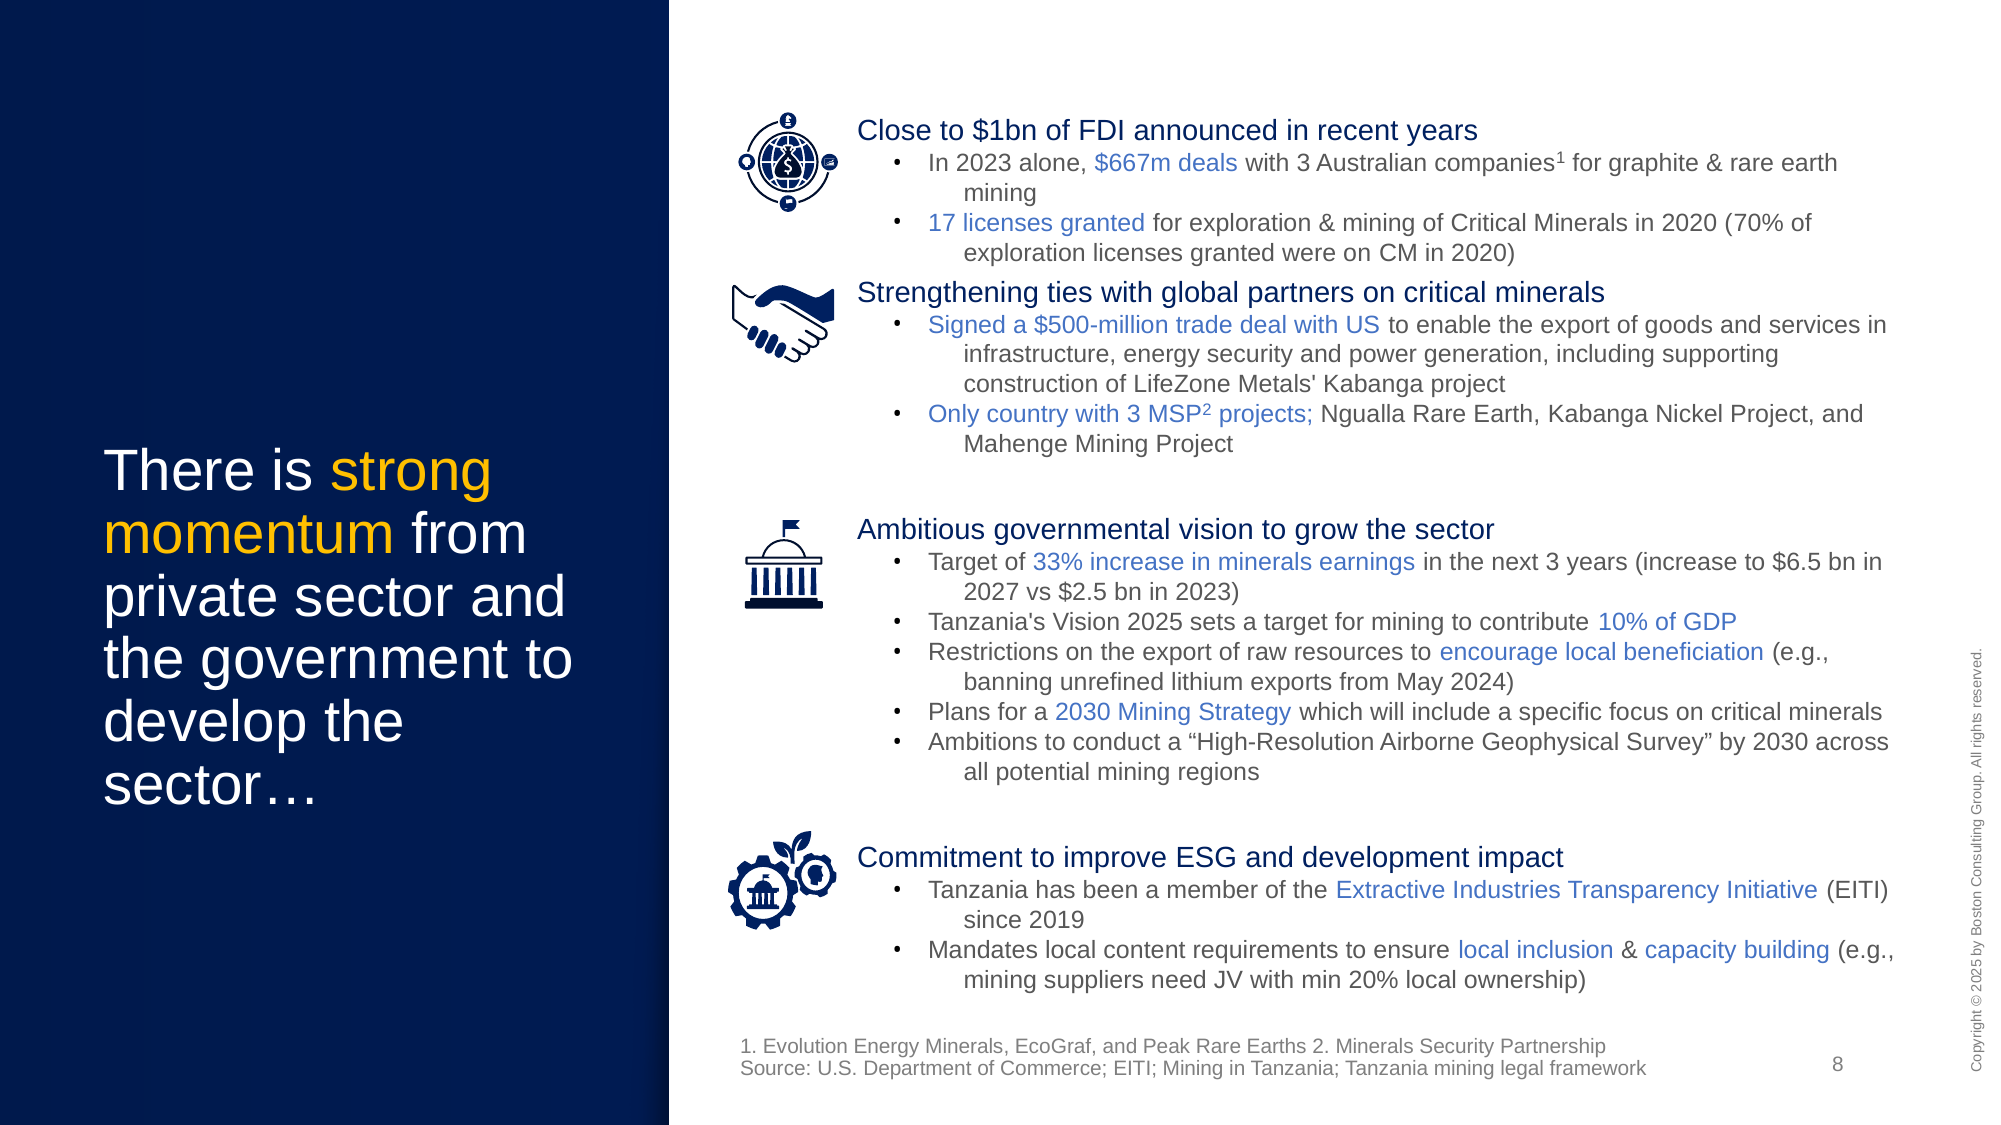

Close to $1bn of FDI announced in recent years
In 2023 alone, $667m deals with 3 Australian companies1 for graphite & rare earth mining
17 licenses granted for exploration & mining of Critical Minerals in 2020 (70% of exploration licenses granted were on CM in 2020)
Strengthening ties with global partners on critical minerals
Signed a $500-million trade deal with US to enable the export of goods and services in infrastructure, energy security and power generation, including supporting construction of LifeZone Metals' Kabanga project
Only country with 3 MSP2 projects; Ngualla Rare Earth, Kabanga Nickel Project, and Mahenge Mining Project
# There is strong momentum from private sector and the government to develop the sector…
Ambitious governmental vision to grow the sector
Target of 33% increase in minerals earnings in the next 3 years (increase to $6.5 bn in 2027 vs $2.5 bn in 2023)
Tanzania's Vision 2025 sets a target for mining to contribute 10% of GDP
Restrictions on the export of raw resources to encourage local beneficiation (e.g., banning unrefined lithium exports from May 2024)
Plans for a 2030 Mining Strategy which will include a specific focus on critical minerals
Ambitions to conduct a “High-Resolution Airborne Geophysical Survey” by 2030 across all potential mining regions
Commitment to improve ESG and development impact
Tanzania has been a member of the Extractive Industries Transparency Initiative (EITI) since 2019
Mandates local content requirements to ensure local inclusion & capacity building (e.g., mining suppliers need JV with min 20% local ownership)
1. Evolution Energy Minerals, EcoGraf, and Peak Rare Earths 2. Minerals Security Partnership
Source: U.S. Department of Commerce; EITI; Mining in Tanzania; Tanzania mining legal framework